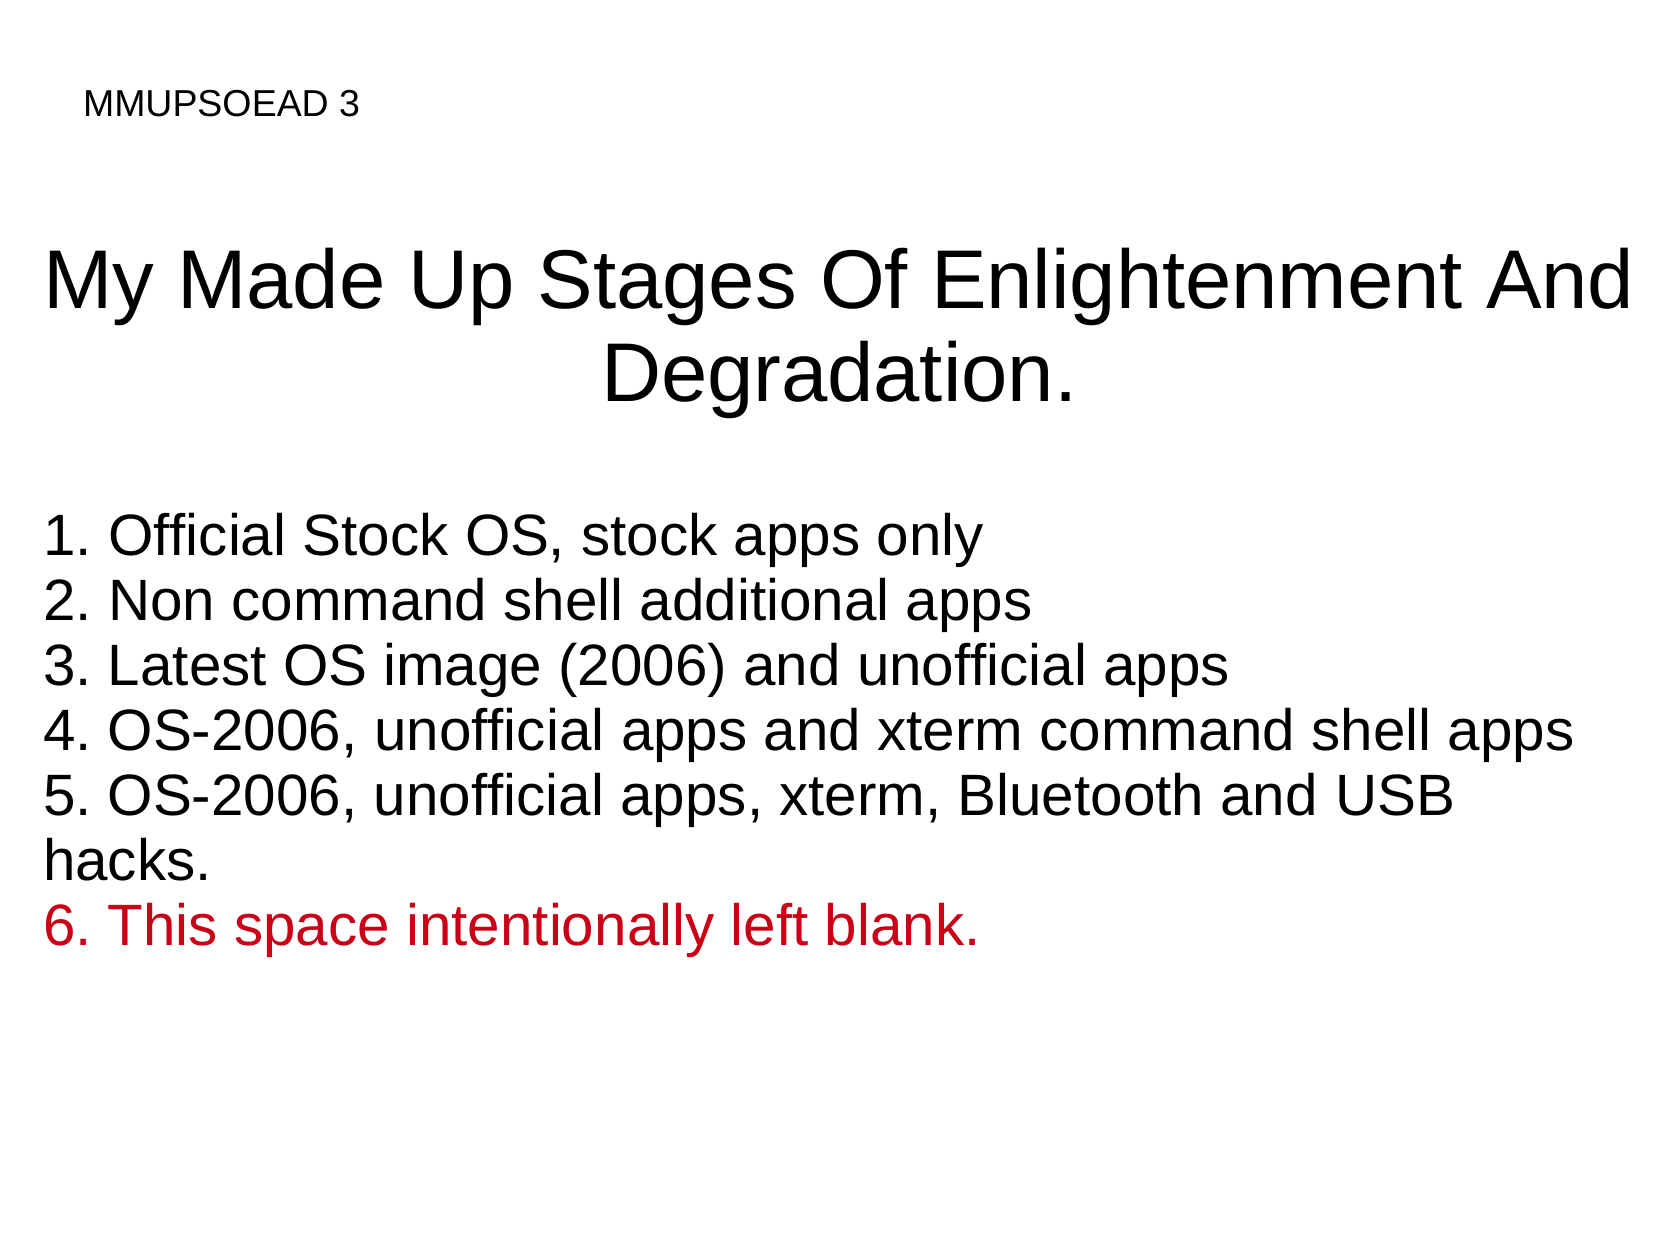

MMUPSOEAD 3
My Made Up Stages Of Enlightenment And Degradation.
1. Official Stock OS, stock apps only
2. Non command shell additional apps
3. Latest OS image (2006) and unofficial apps
4. OS-2006, unofficial apps and xterm command shell apps
5. OS-2006, unofficial apps, xterm, Bluetooth and USB hacks.
6. This space intentionally left blank.